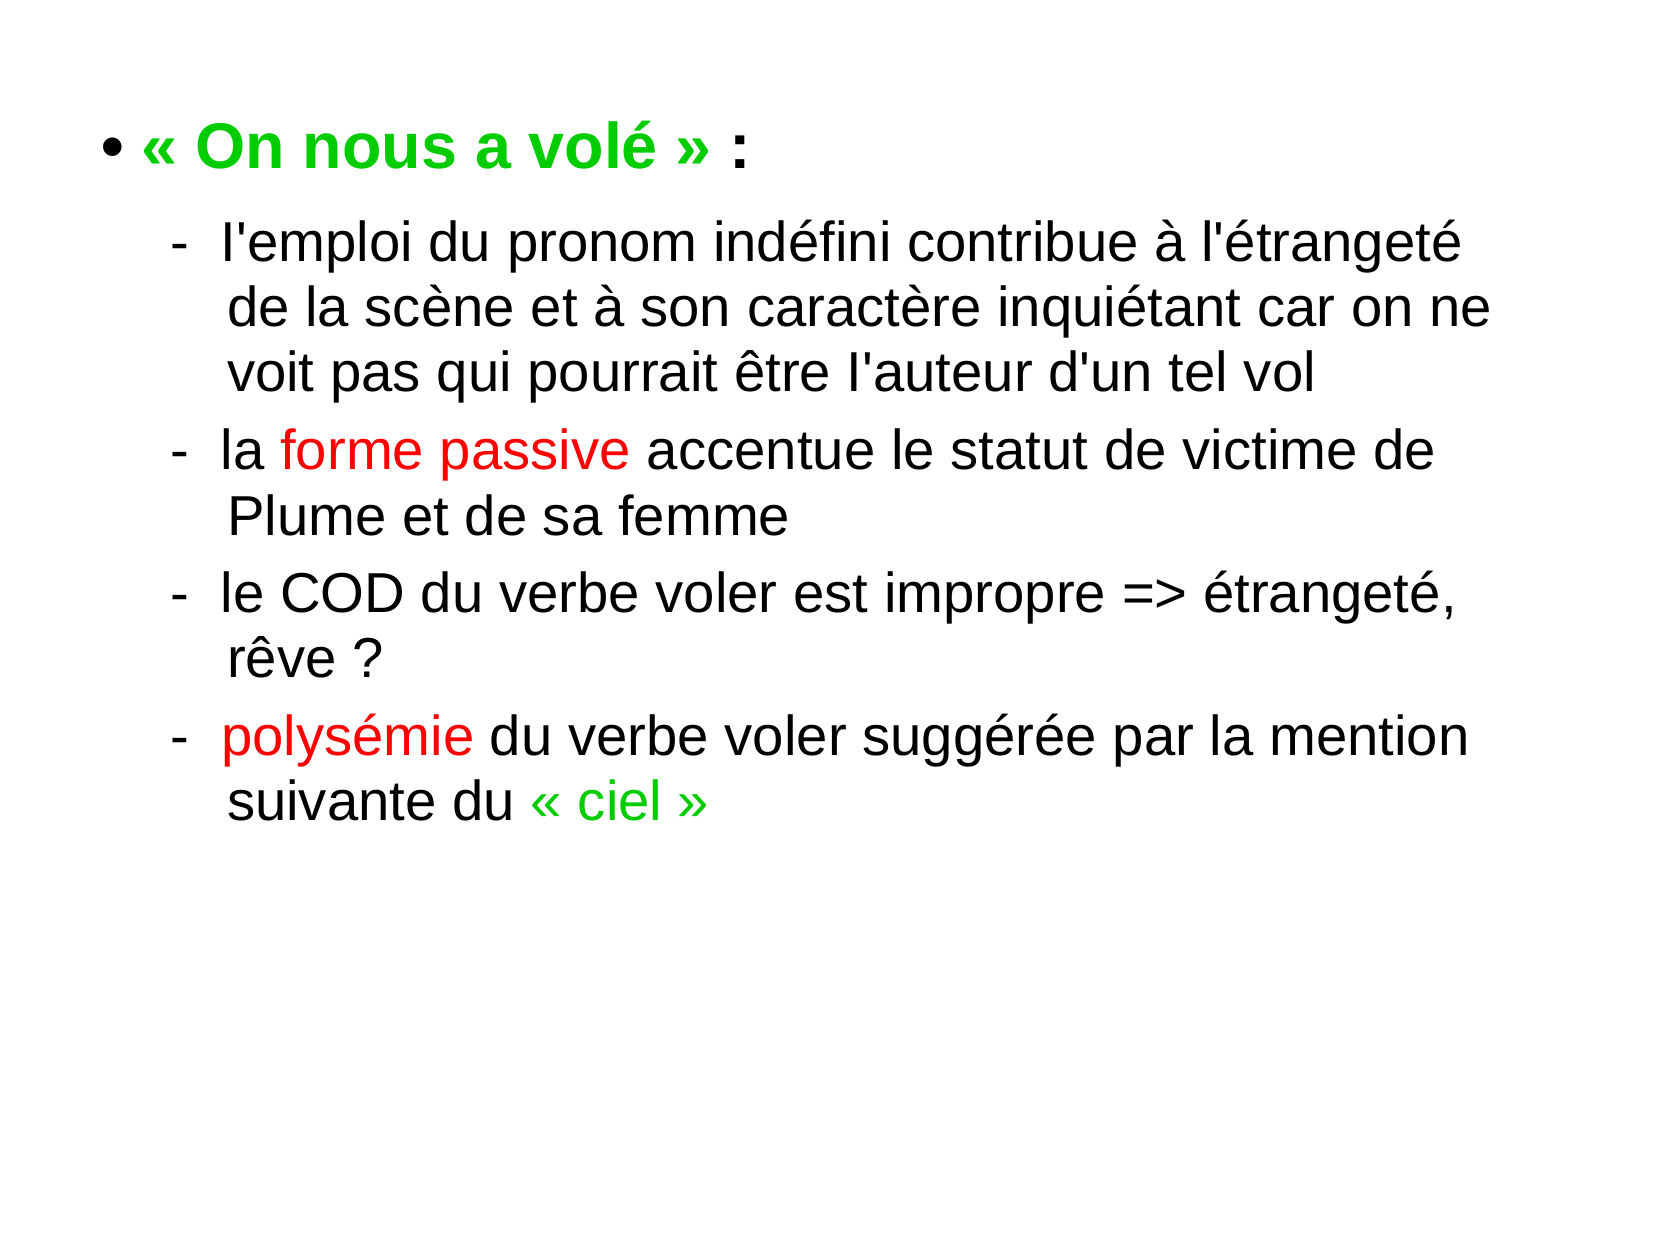

• « On nous a volé » :
- I'emploi du pronom indéfini contribue à l'étrangeté de la scène et à son caractère inquiétant car on ne voit pas qui pourrait être I'auteur d'un tel vol
- la forme passive accentue le statut de victime de Plume et de sa femme
- le COD du verbe voler est impropre => étrangeté, rêve ?
- polysémie du verbe voler suggérée par la mention suivante du « ciel »